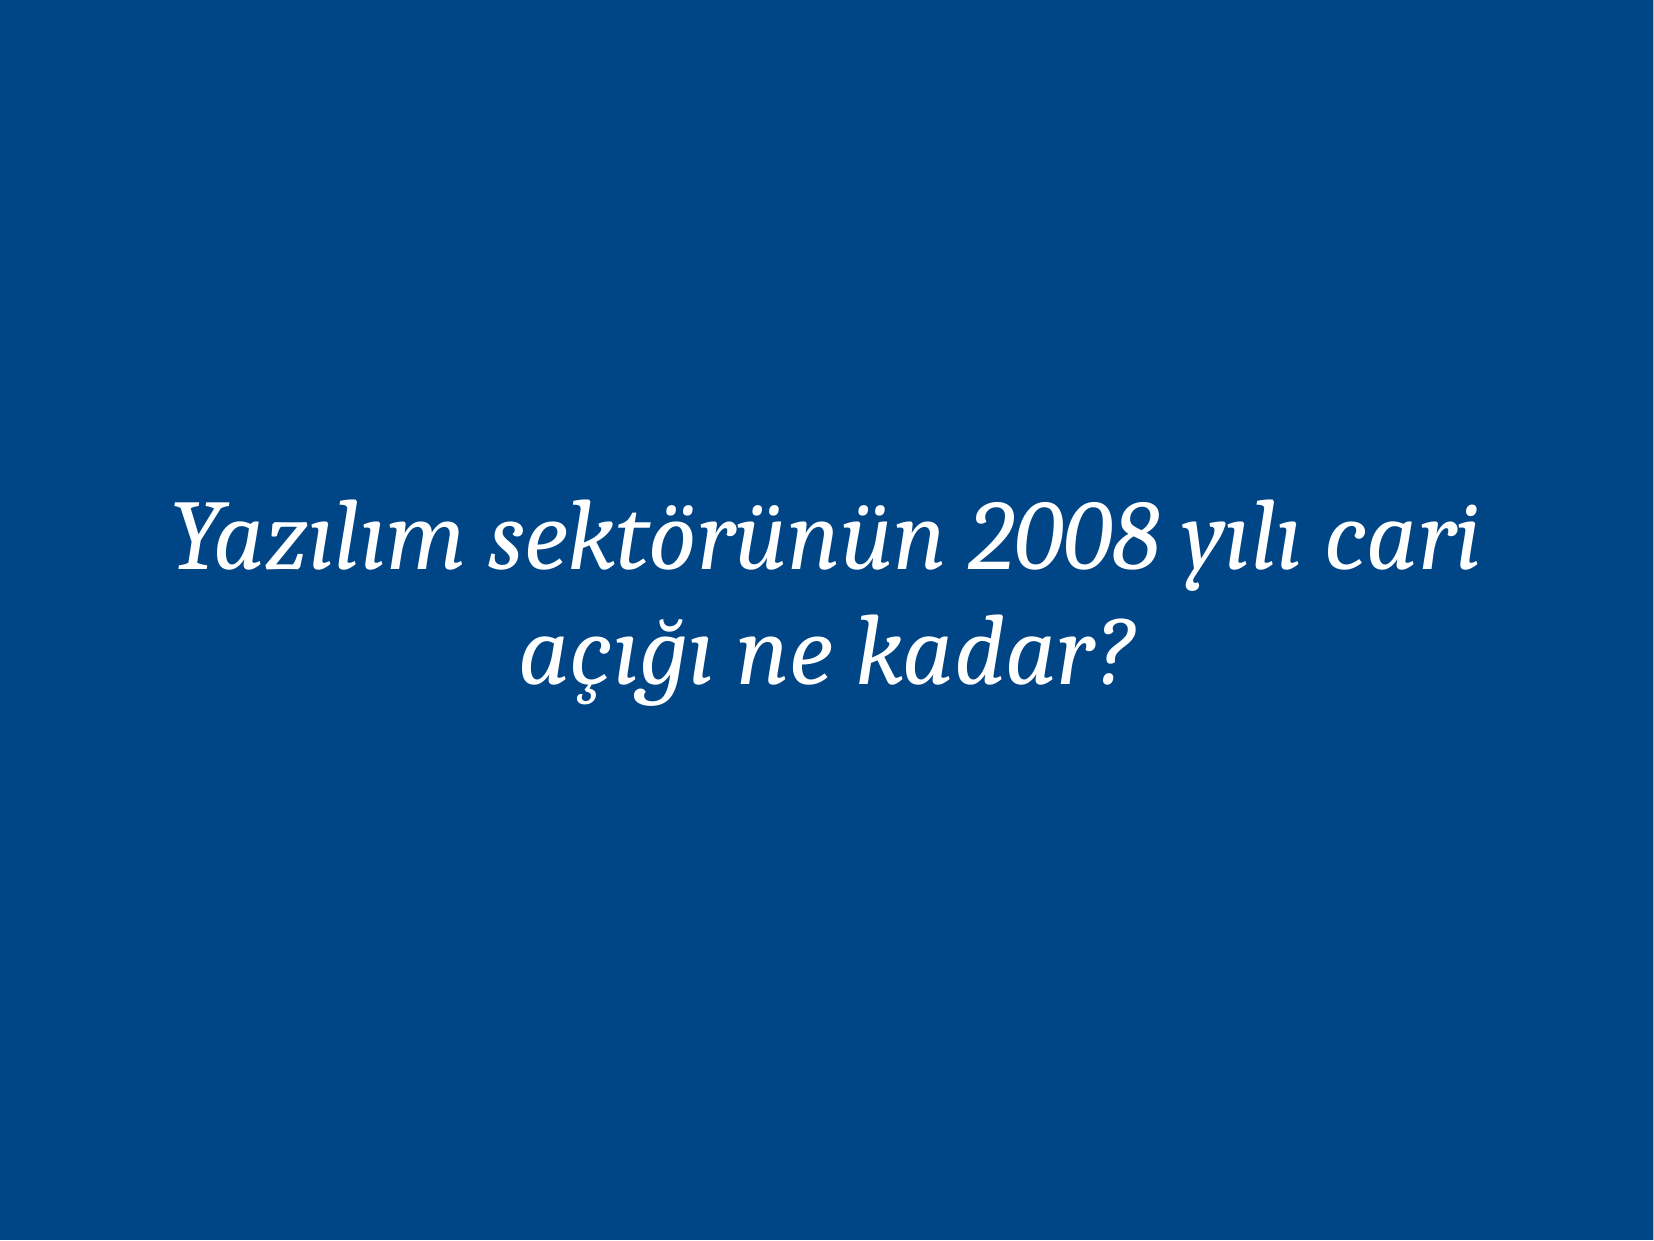

# Yazılım sektörünün 2008 yılı cari açığı ne kadar?